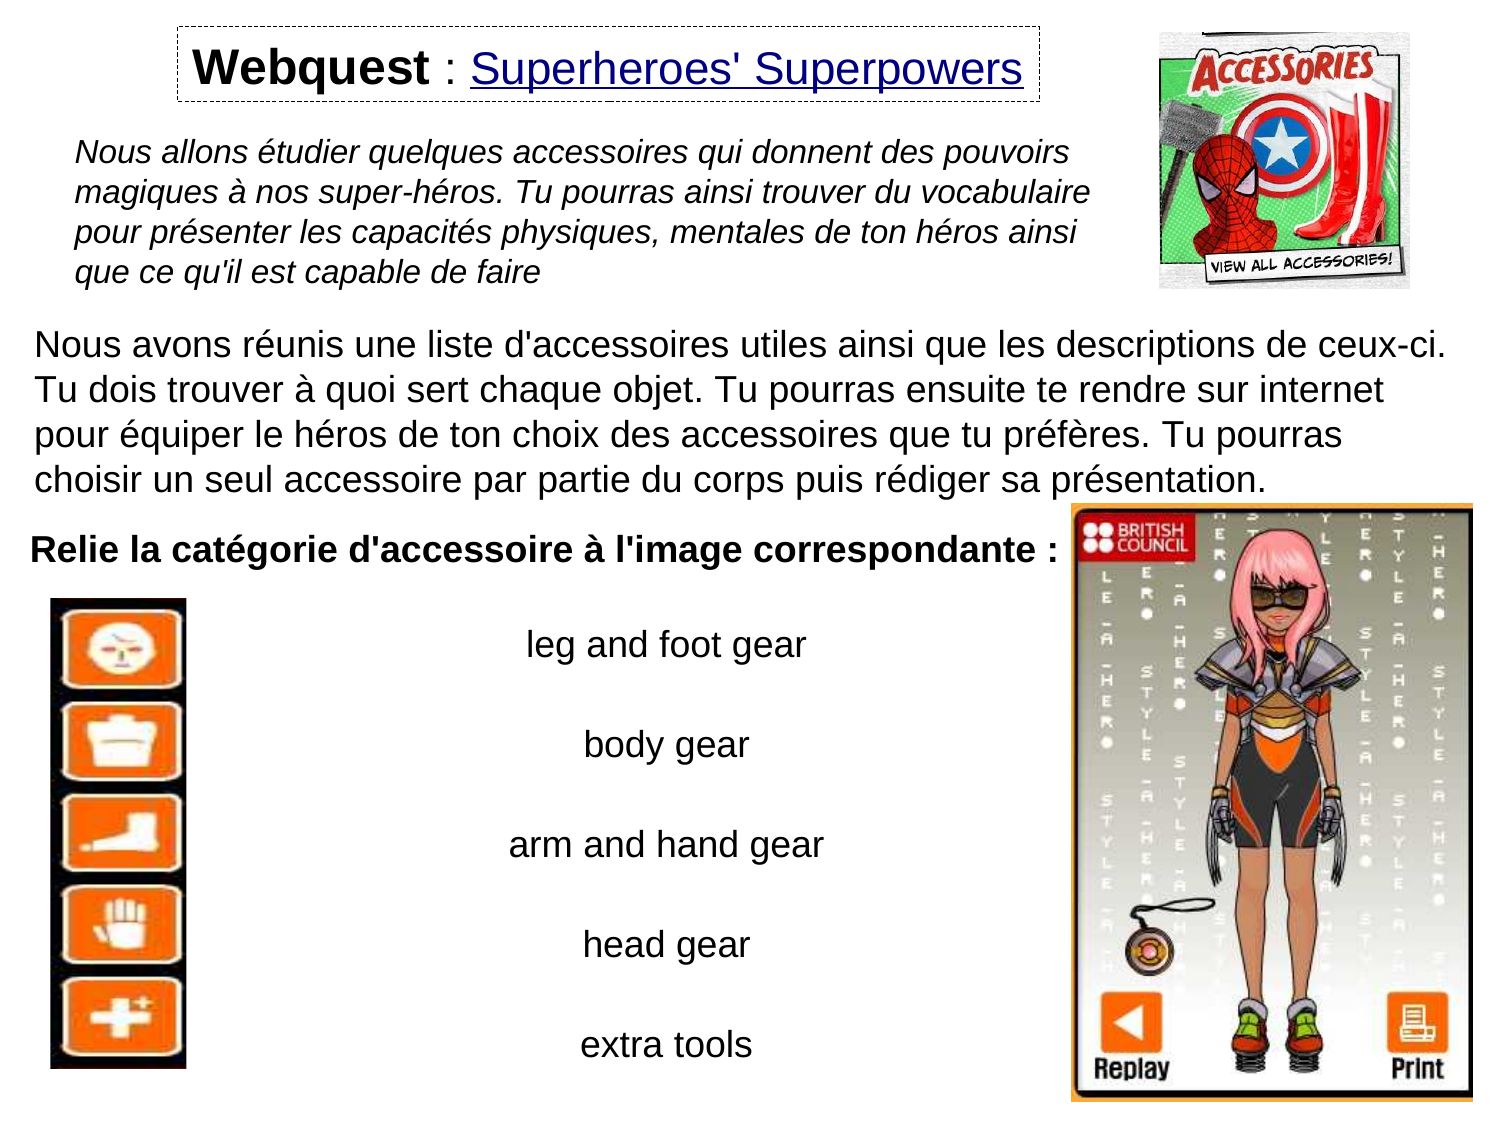

Webquest : Superheroes' Superpowers
Nous allons étudier quelques accessoires qui donnent des pouvoirs magiques à nos super-héros. Tu pourras ainsi trouver du vocabulaire pour présenter les capacités physiques, mentales de ton héros ainsi que ce qu'il est capable de faire
Nous avons réunis une liste d'accessoires utiles ainsi que les descriptions de ceux-ci. Tu dois trouver à quoi sert chaque objet. Tu pourras ensuite te rendre sur internet pour équiper le héros de ton choix des accessoires que tu préfères. Tu pourras choisir un seul accessoire par partie du corps puis rédiger sa présentation.
Relie la catégorie d'accessoire à l'image correspondante :
leg and foot gear
body gear
arm and hand gear
head gear
extra tools